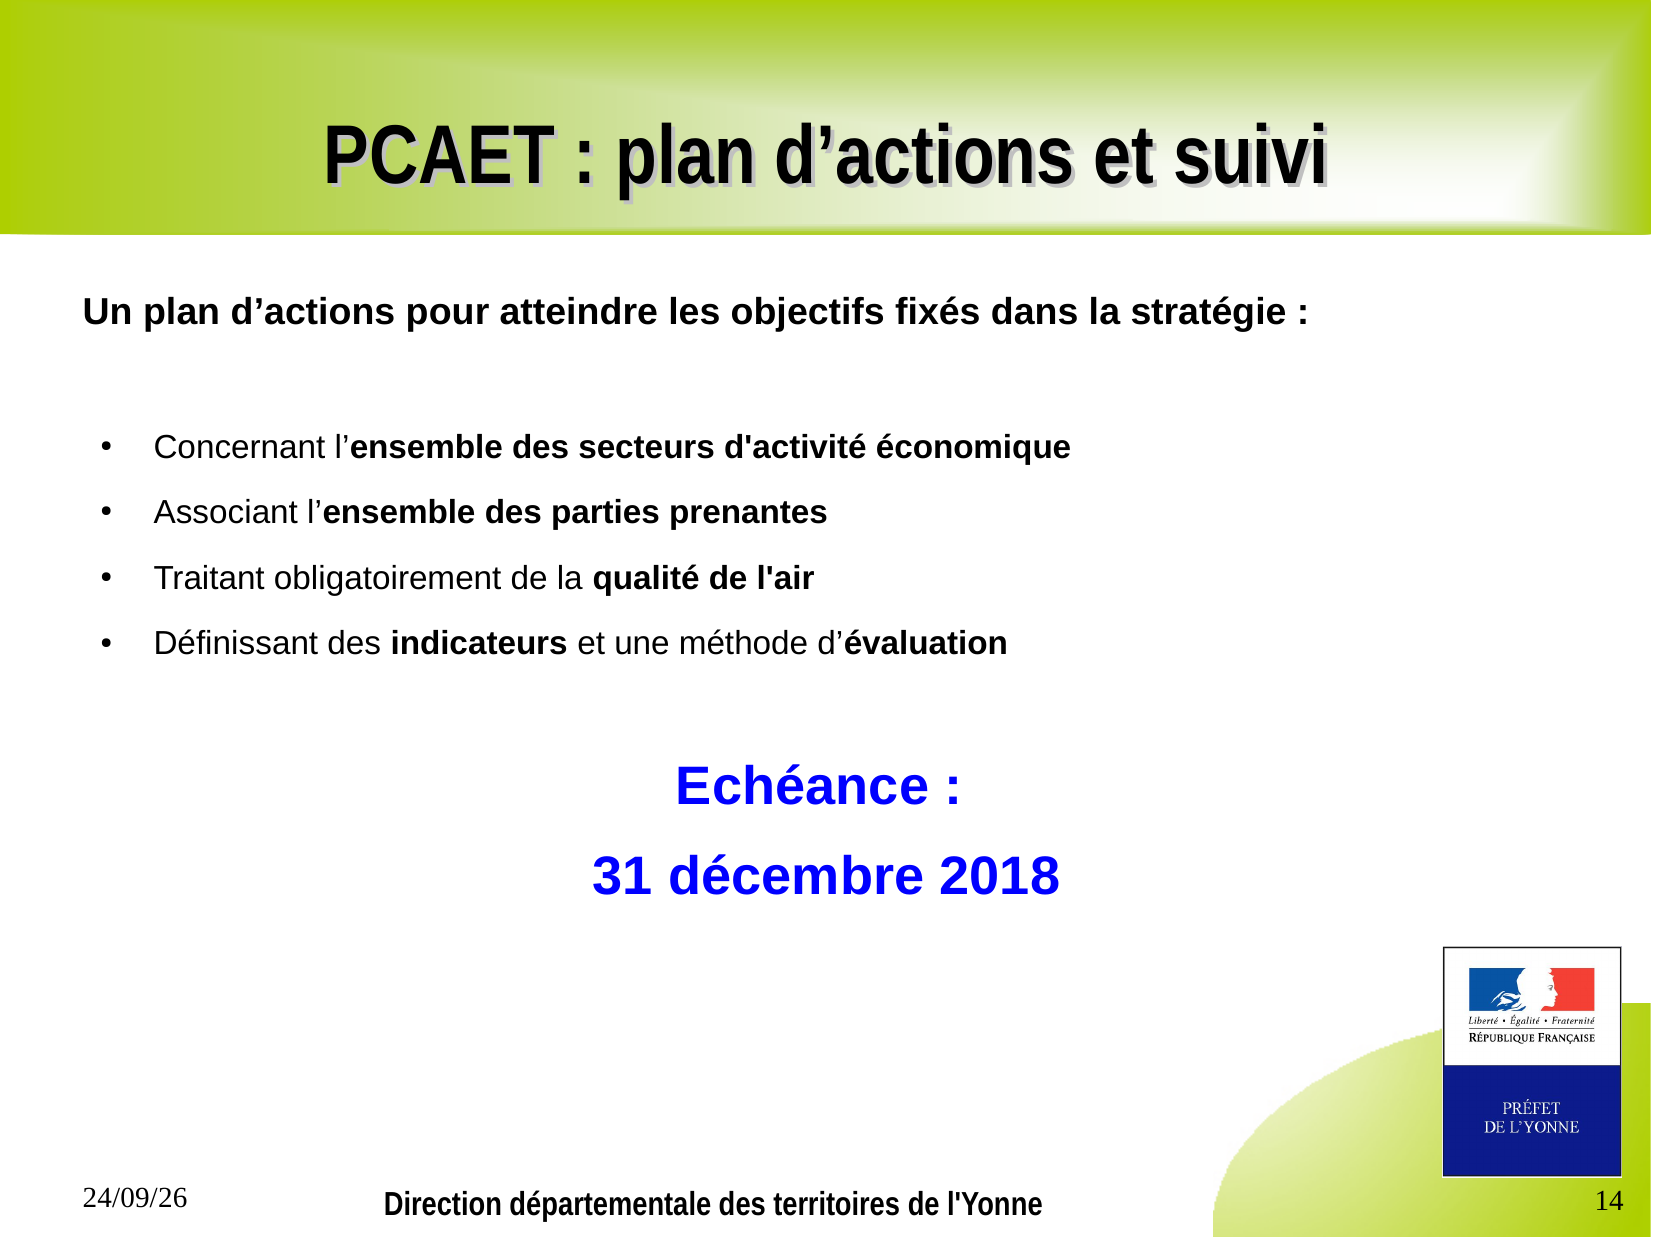

# PCAET : plan d’actions et suivi
Un plan d’actions pour atteindre les objectifs fixés dans la stratégie :
Concernant l’ensemble des secteurs d'activité économique
Associant l’ensemble des parties prenantes
Traitant obligatoirement de la qualité de l'air
Définissant des indicateurs et une méthode d’évaluation
Echéance :
31 décembre 2018
Direction départementale des territoires de l'Yonne
14